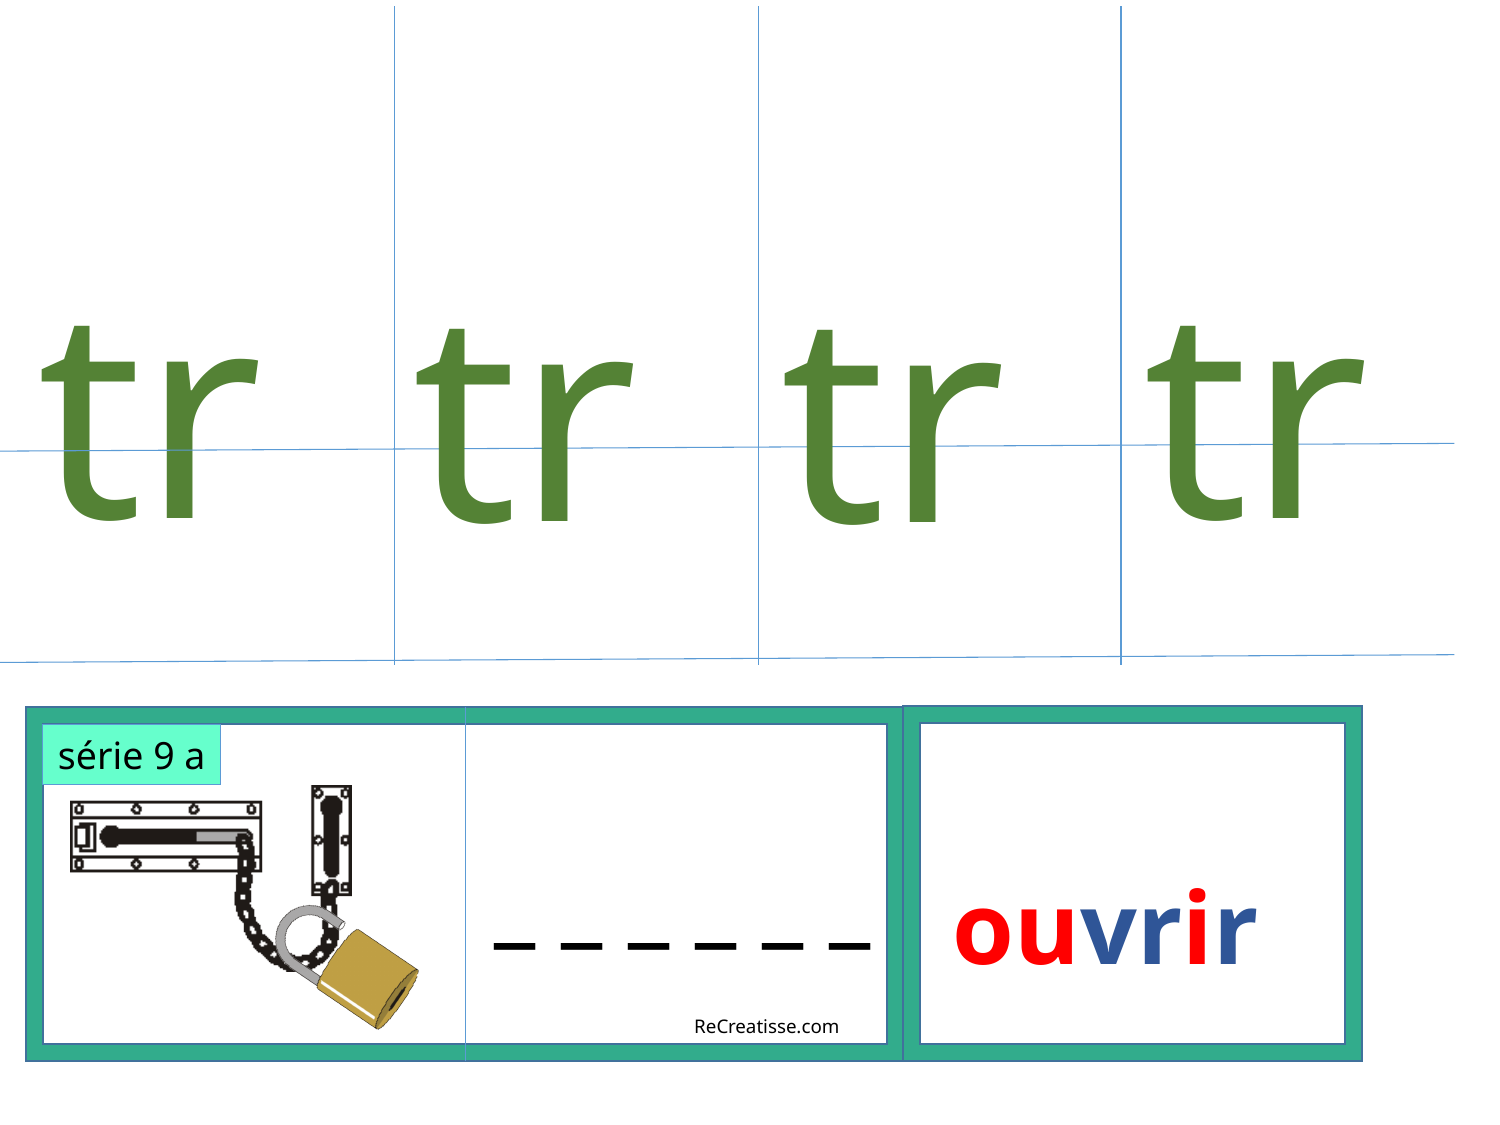

tr
tr
tr
tr
série 9 a
_ _ _ _ _ _
ouvrir
ReCreatisse.com